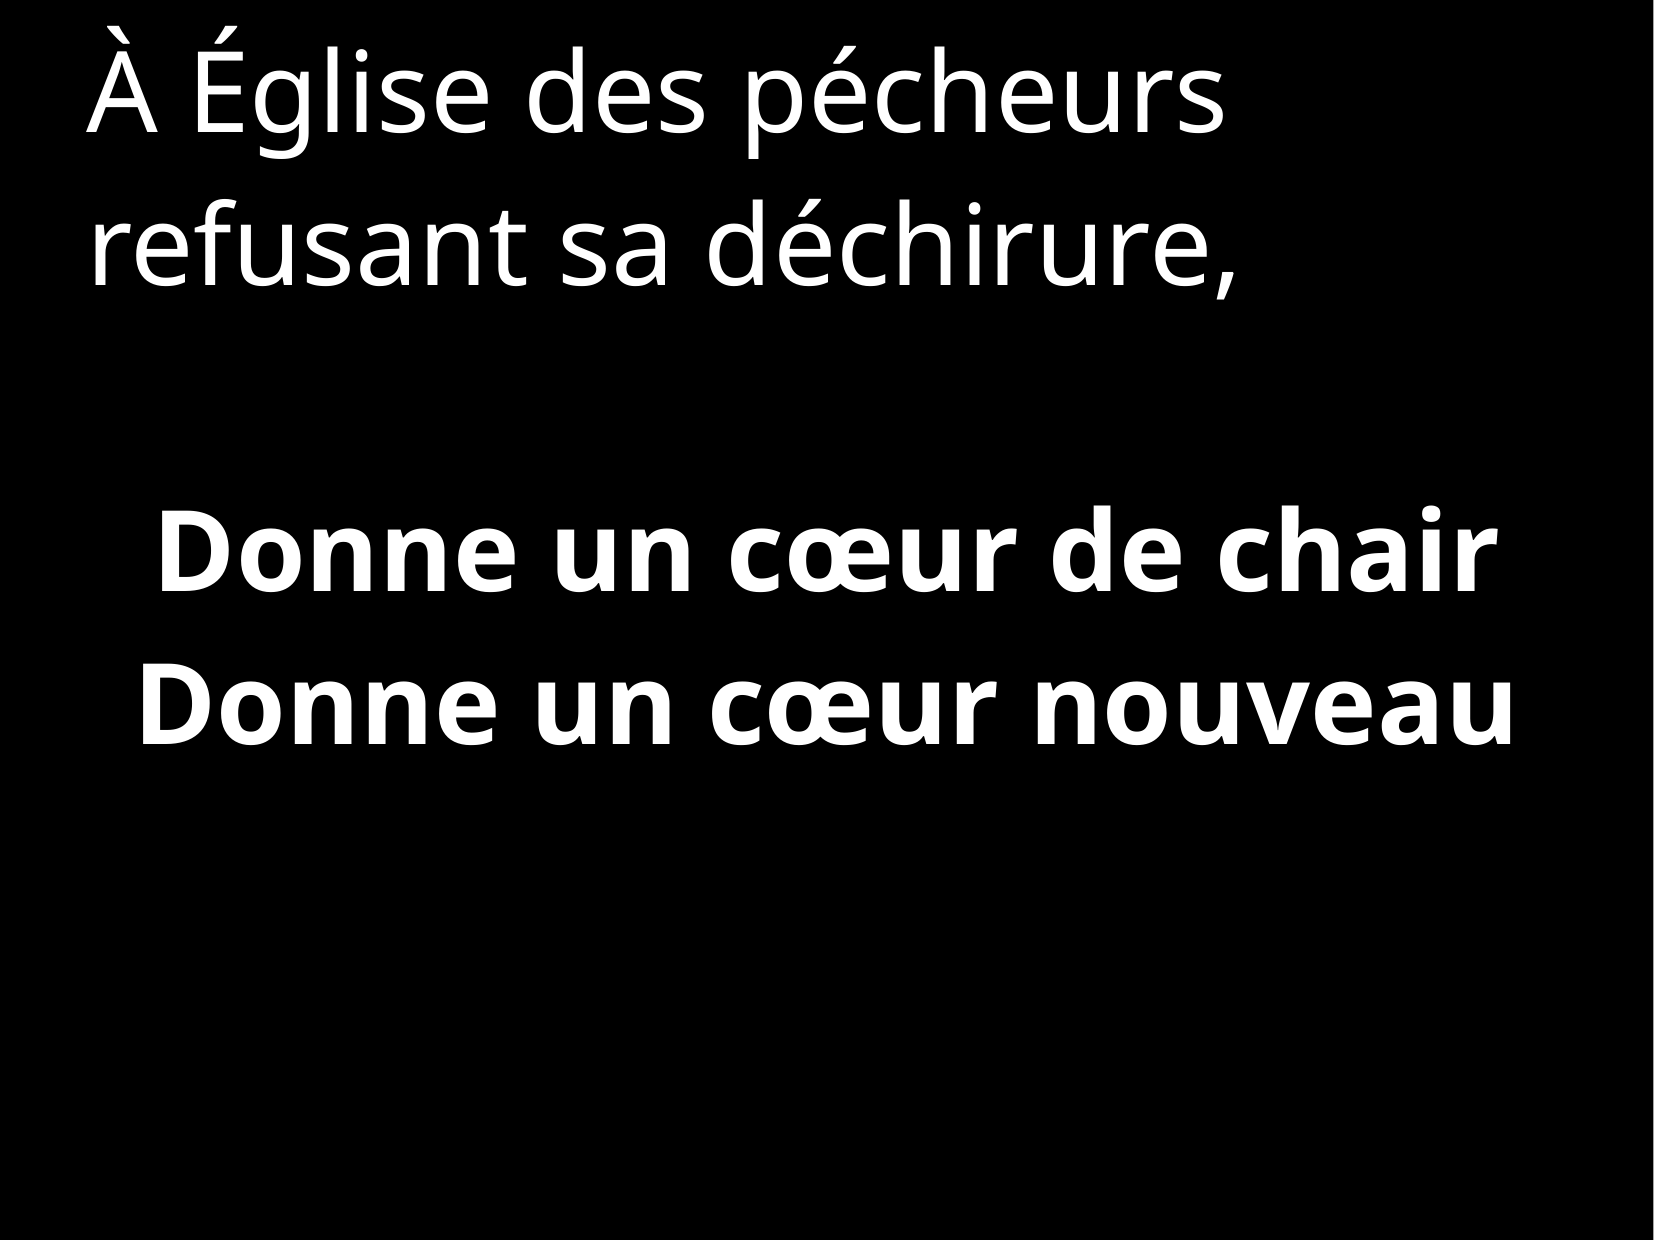

À Église des pécheurs refusant sa déchirure,
Donne un cœur de chair
Donne un cœur nouveau